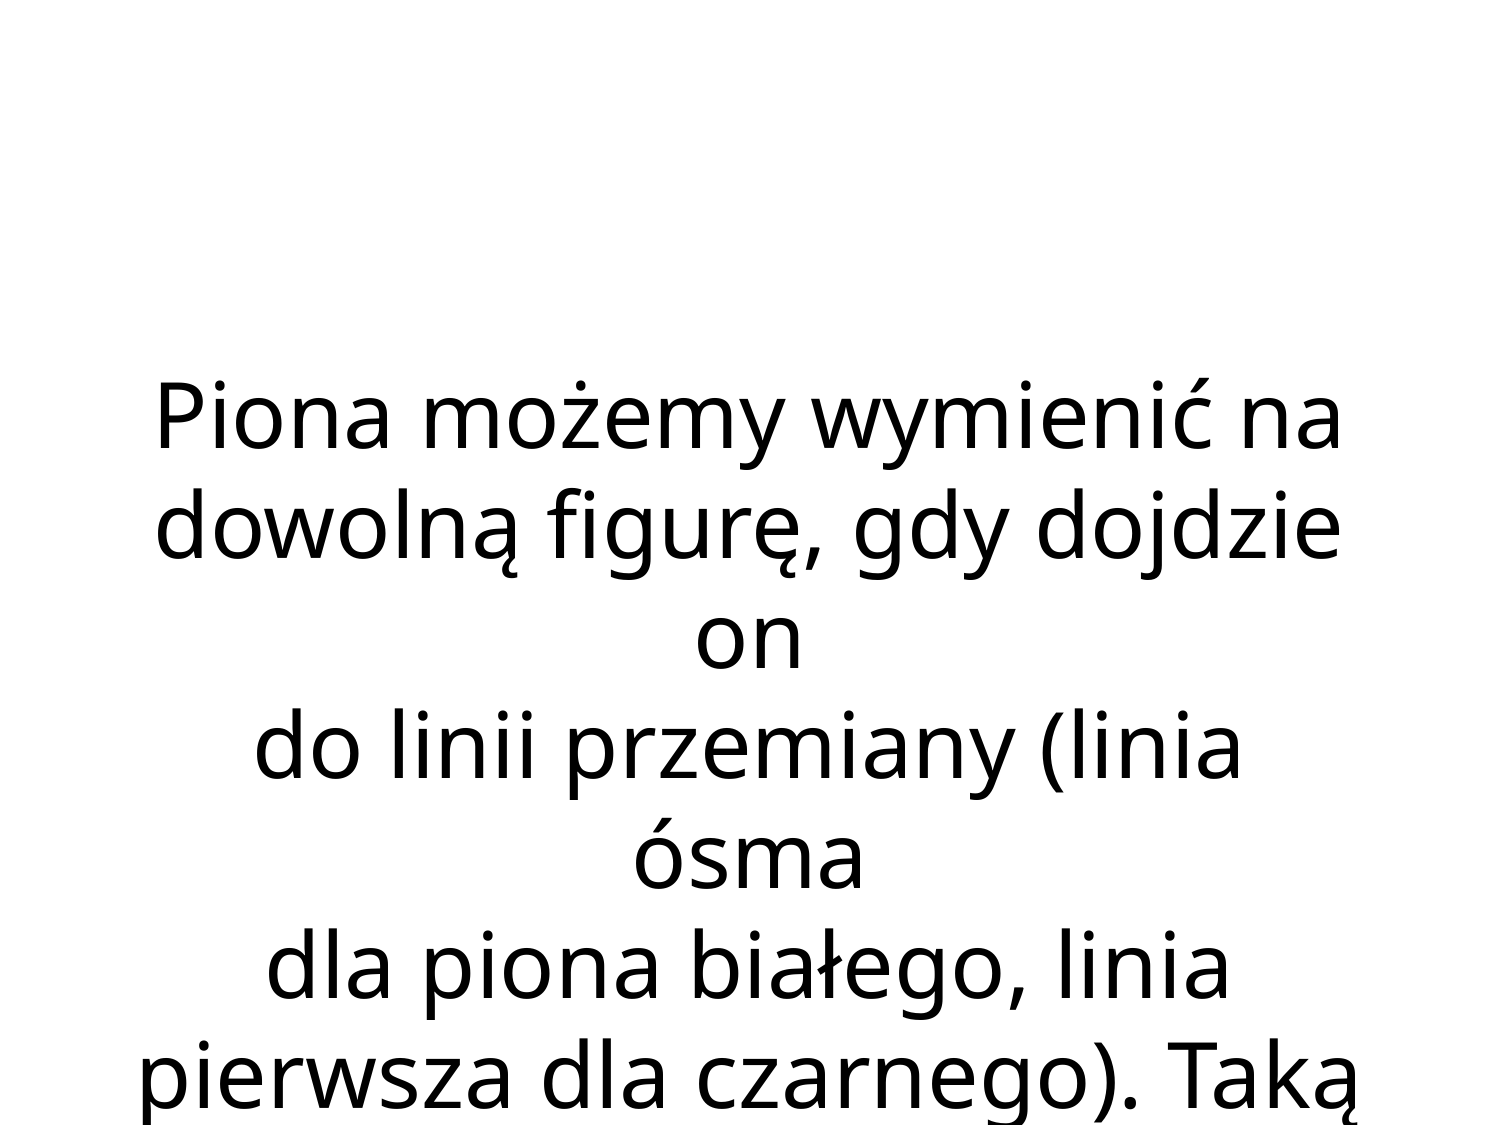

# Piona możemy wymienić na dowolną figurę, gdy dojdzie on do linii przemiany (linia ósma dla piona białego, linia pierwsza dla czarnego). Taką sytuację nazywamy przemianą piona.